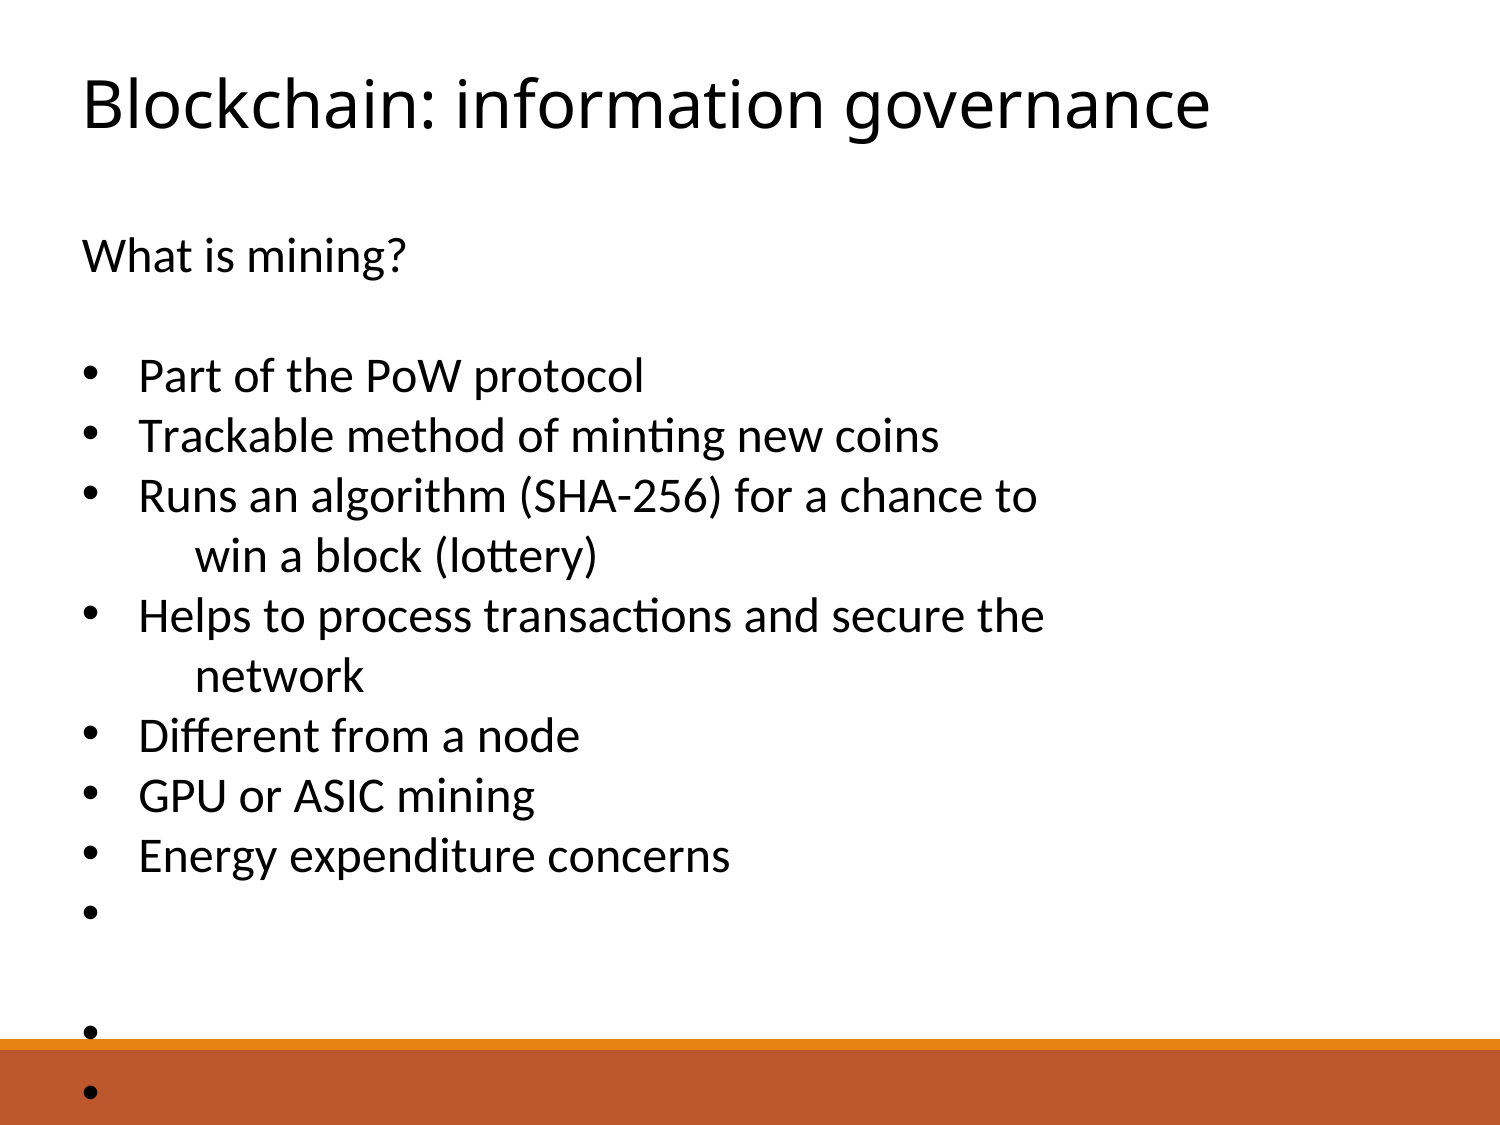

Blockchain: information governance
What is mining?
Part of the PoW protocol
Trackable method of minting new coins
Runs an algorithm (SHA-256) for a chance to win a block (lottery)
Helps to process transactions and secure the network
Different from a node
GPU or ASIC mining
Energy expenditure concerns